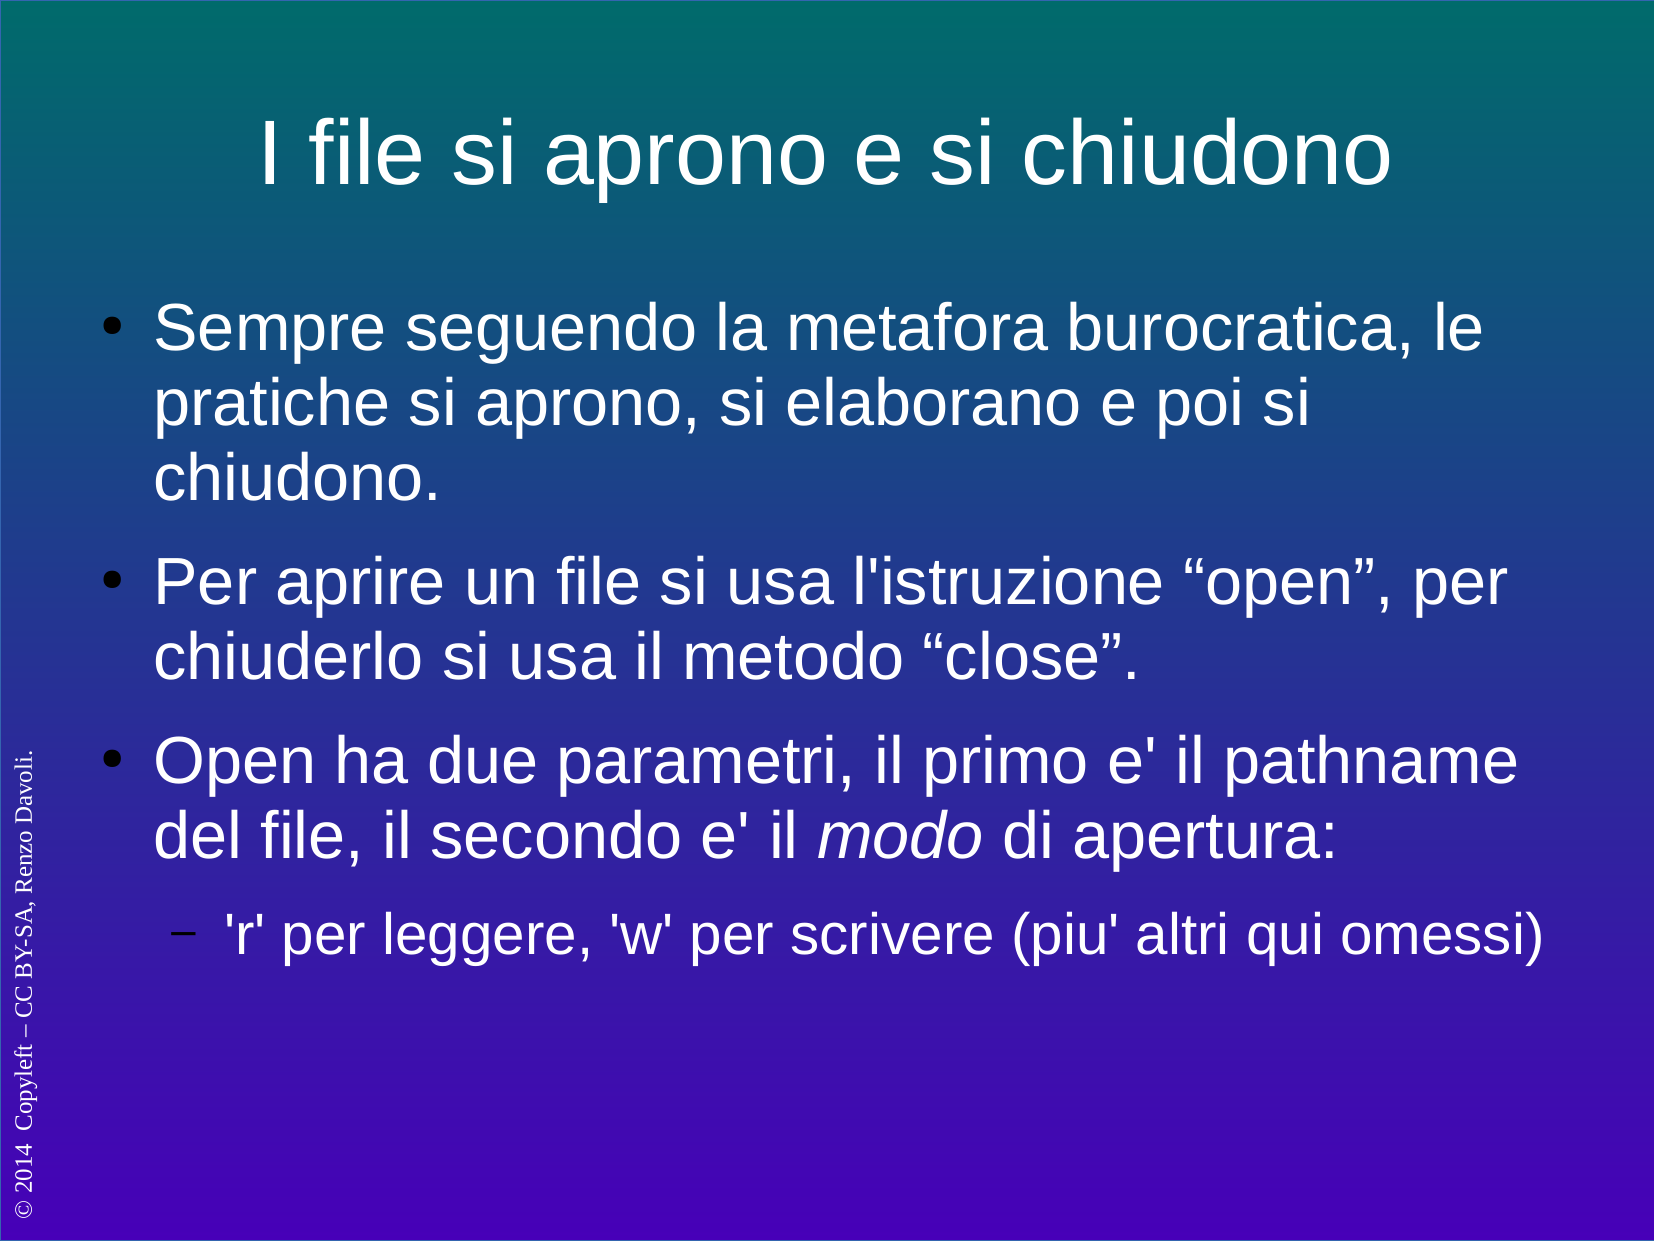

# I file si aprono e si chiudono
Sempre seguendo la metafora burocratica, le pratiche si aprono, si elaborano e poi si chiudono.
Per aprire un file si usa l'istruzione “open”, per chiuderlo si usa il metodo “close”.
Open ha due parametri, il primo e' il pathname del file, il secondo e' il modo di apertura:
'r' per leggere, 'w' per scrivere (piu' altri qui omessi)